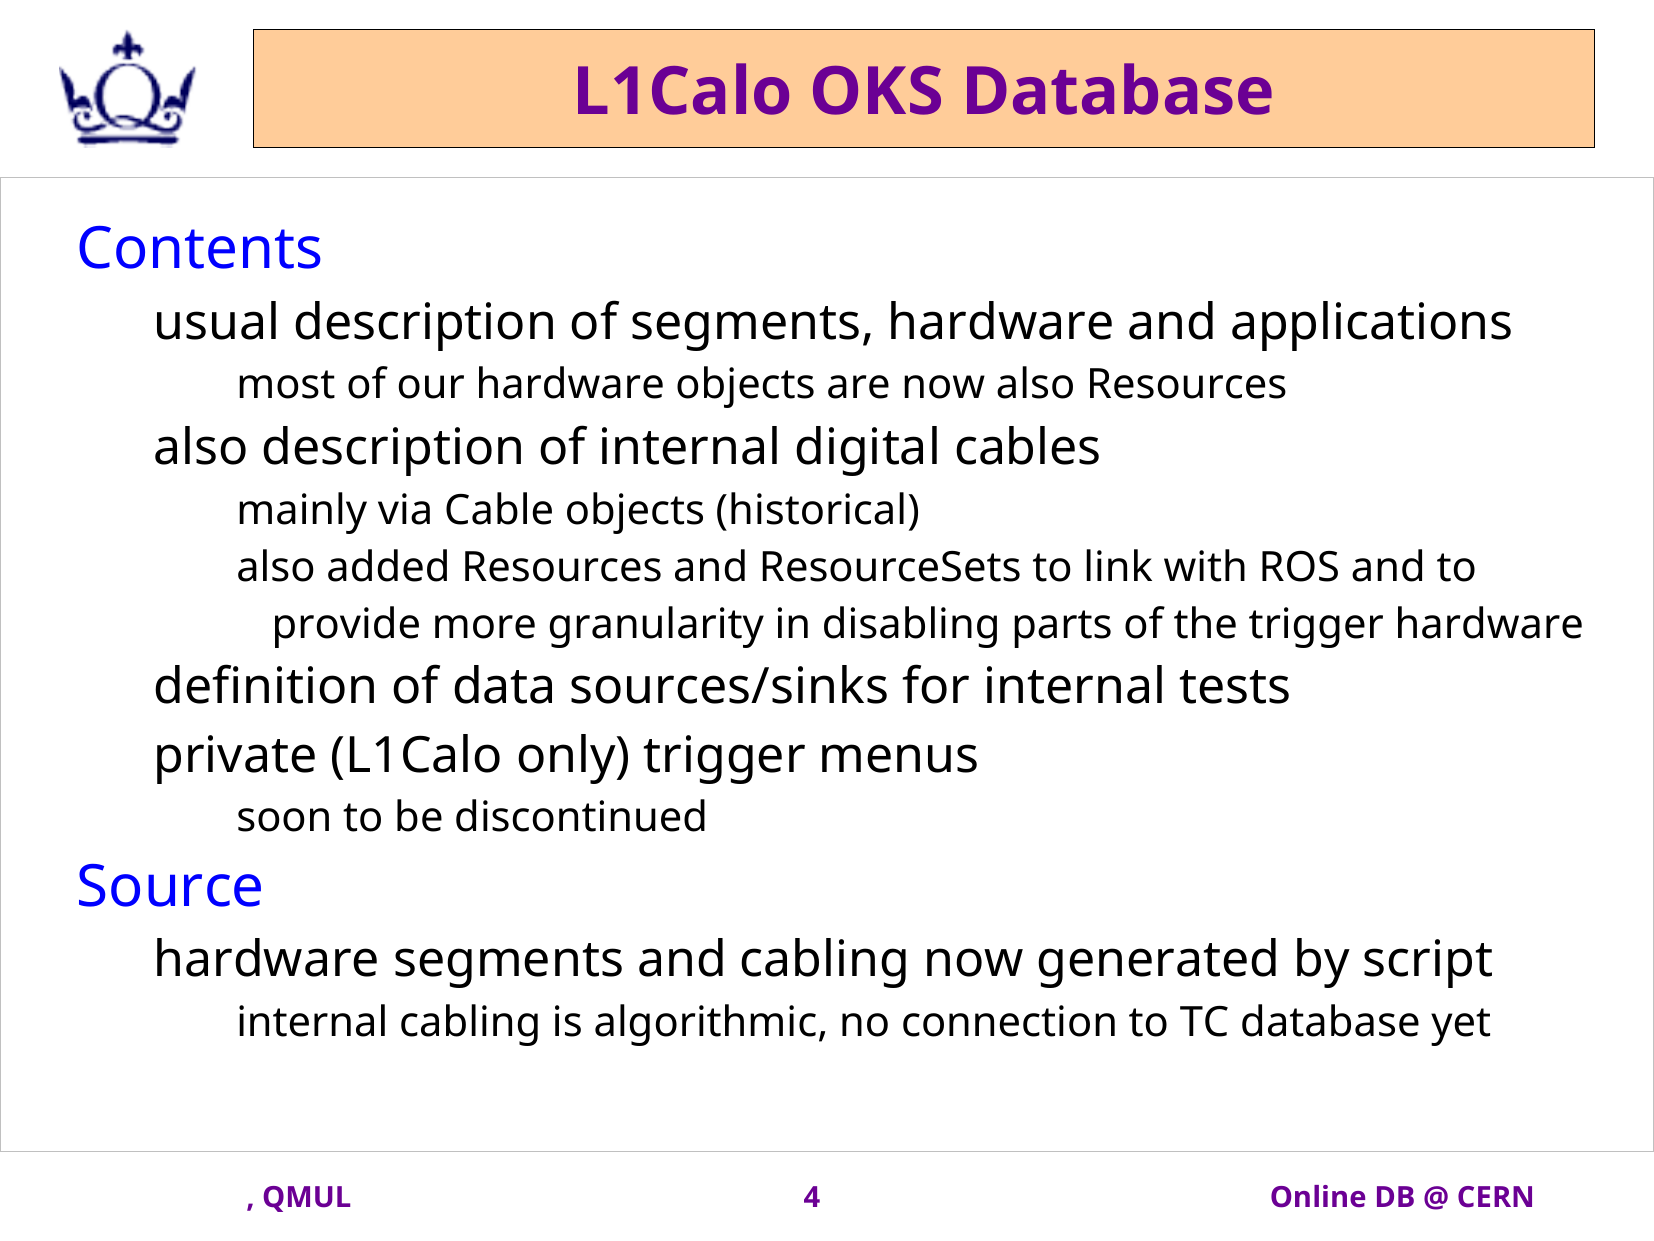

# L1Calo OKS Database
Contents
usual description of segments, hardware and applications
most of our hardware objects are now also Resources
also description of internal digital cables
mainly via Cable objects (historical)
also added Resources and ResourceSets to link with ROS and to provide more granularity in disabling parts of the trigger hardware
definition of data sources/sinks for internal tests
private (L1Calo only) trigger menus
soon to be discontinued
Source
hardware segments and cabling now generated by script
internal cabling is algorithmic, no connection to TC database yet